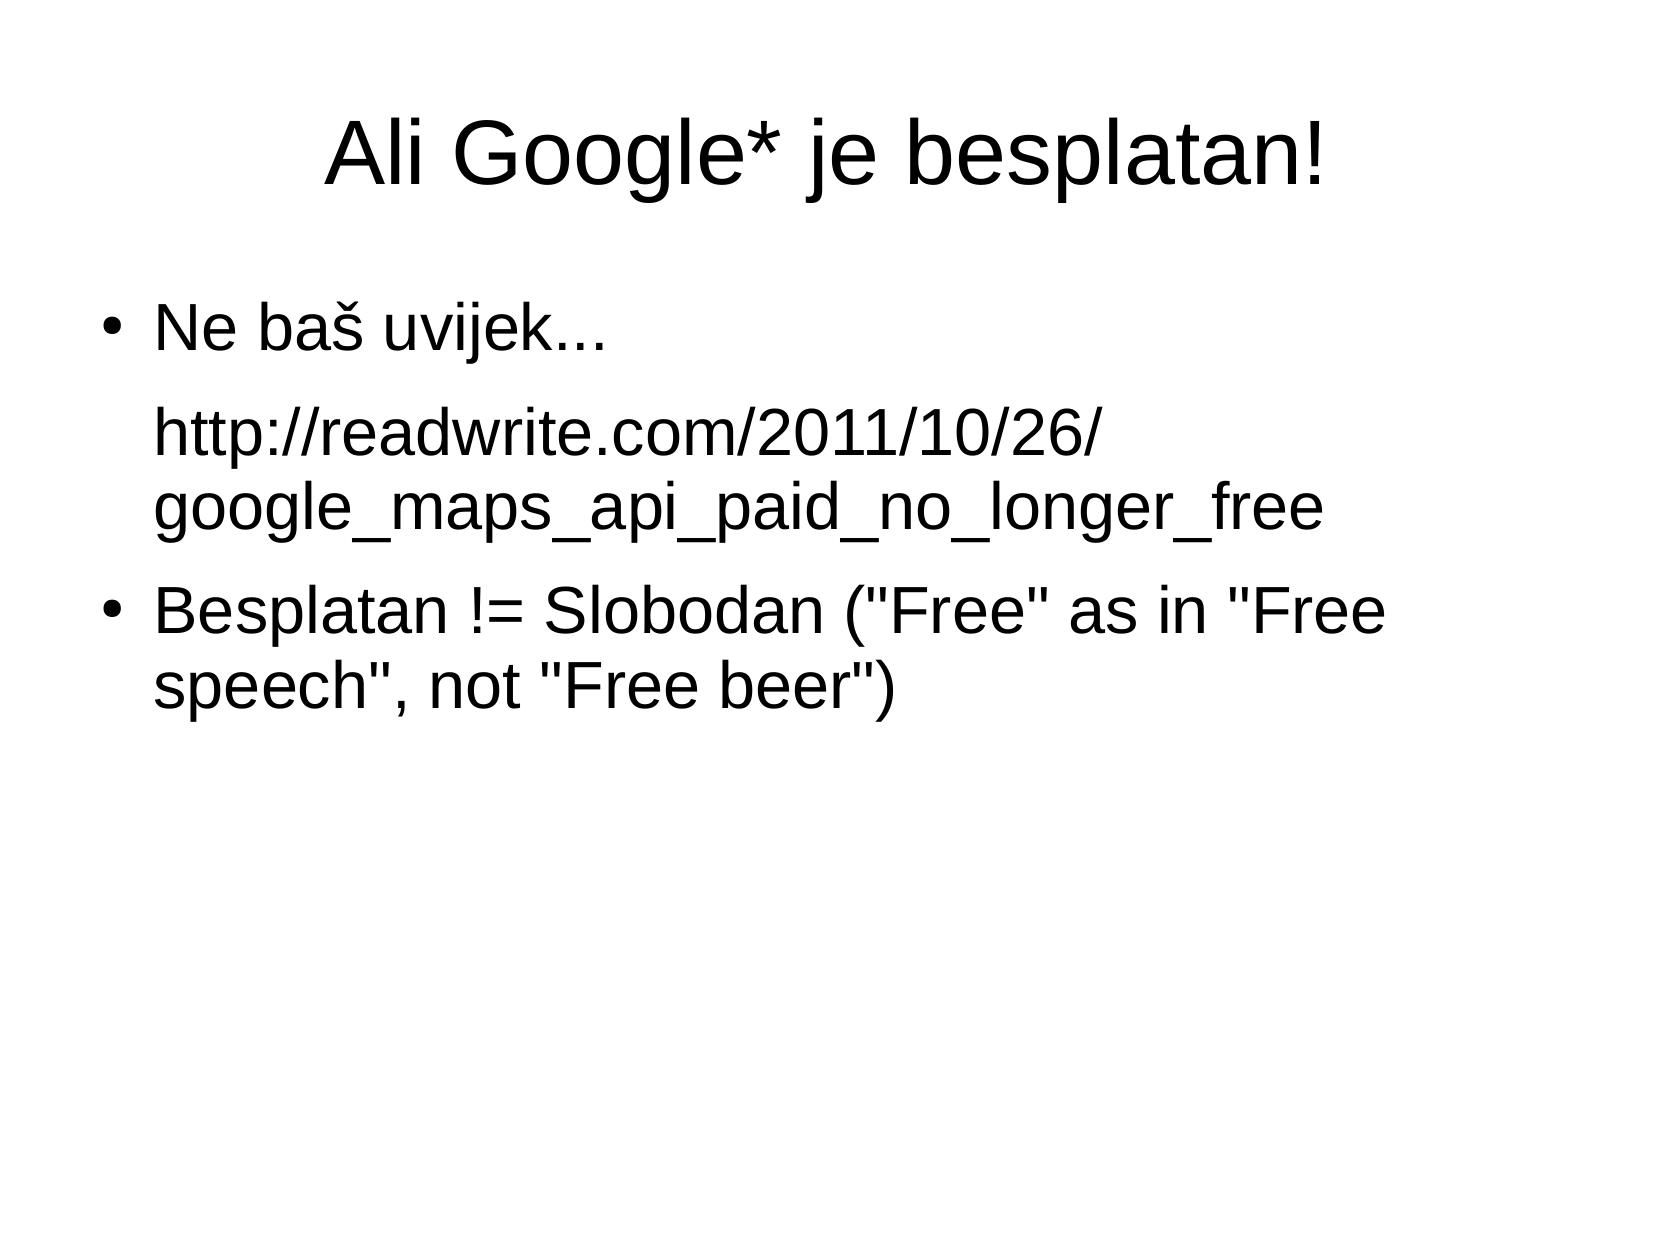

# Ali Google* je besplatan!
Ne baš uvijek...
http://readwrite.com/2011/10/26/google_maps_api_paid_no_longer_free
Besplatan != Slobodan ("Free" as in "Free speech", not "Free beer")